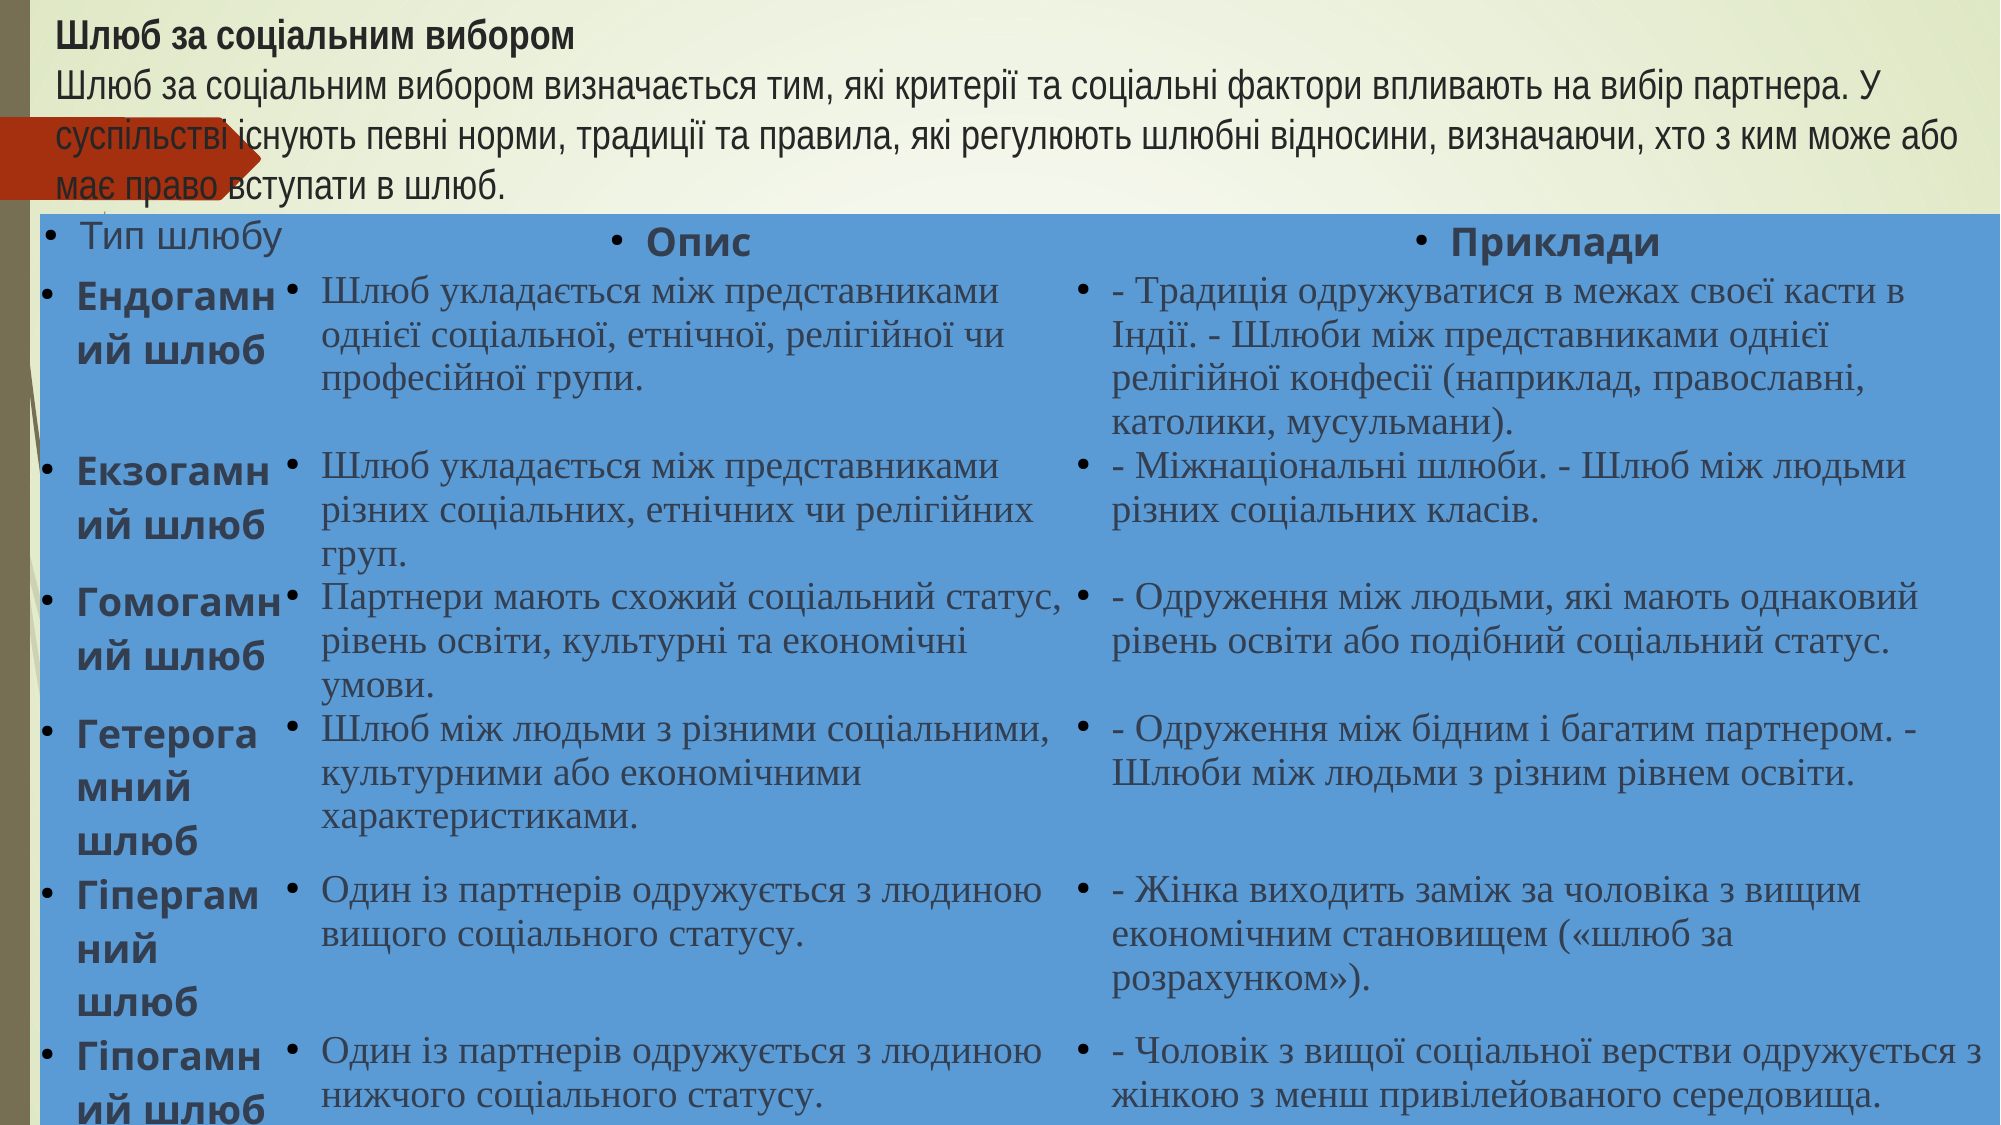

# Шлюб за соціальним вибором Шлюб за соціальним вибором визначається тим, які критерії та соціальні фактори впливають на вибір партнера. У суспільстві існують певні норми, традиції та правила, які регулюють шлюбні відносини, визначаючи, хто з ким може або має право вступати в шлюб.
| Тип шлюбу | Опис | Приклади |
| --- | --- | --- |
| Ендогамний шлюб | Шлюб укладається між представниками однієї соціальної, етнічної, релігійної чи професійної групи. | - Традиція одружуватися в межах своєї касти в Індії. - Шлюби між представниками однієї релігійної конфесії (наприклад, православні, католики, мусульмани). |
| Екзогамний шлюб | Шлюб укладається між представниками різних соціальних, етнічних чи релігійних груп. | - Міжнаціональні шлюби. - Шлюб між людьми різних соціальних класів. |
| Гомогамний шлюб | Партнери мають схожий соціальний статус, рівень освіти, культурні та економічні умови. | - Одруження між людьми, які мають однаковий рівень освіти або подібний соціальний статус. |
| Гетерогамний шлюб | Шлюб між людьми з різними соціальними, культурними або економічними характеристиками. | - Одруження між бідним і багатим партнером. - Шлюби між людьми з різним рівнем освіти. |
| Гіпергамний шлюб | Один із партнерів одружується з людиною вищого соціального статусу. | - Жінка виходить заміж за чоловіка з вищим економічним становищем («шлюб за розрахунком»). |
| Гіпогамний шлюб | Один із партнерів одружується з людиною нижчого соціального статусу. | - Чоловік з вищої соціальної верстви одружується з жінкою з менш привілейованого середовища. |